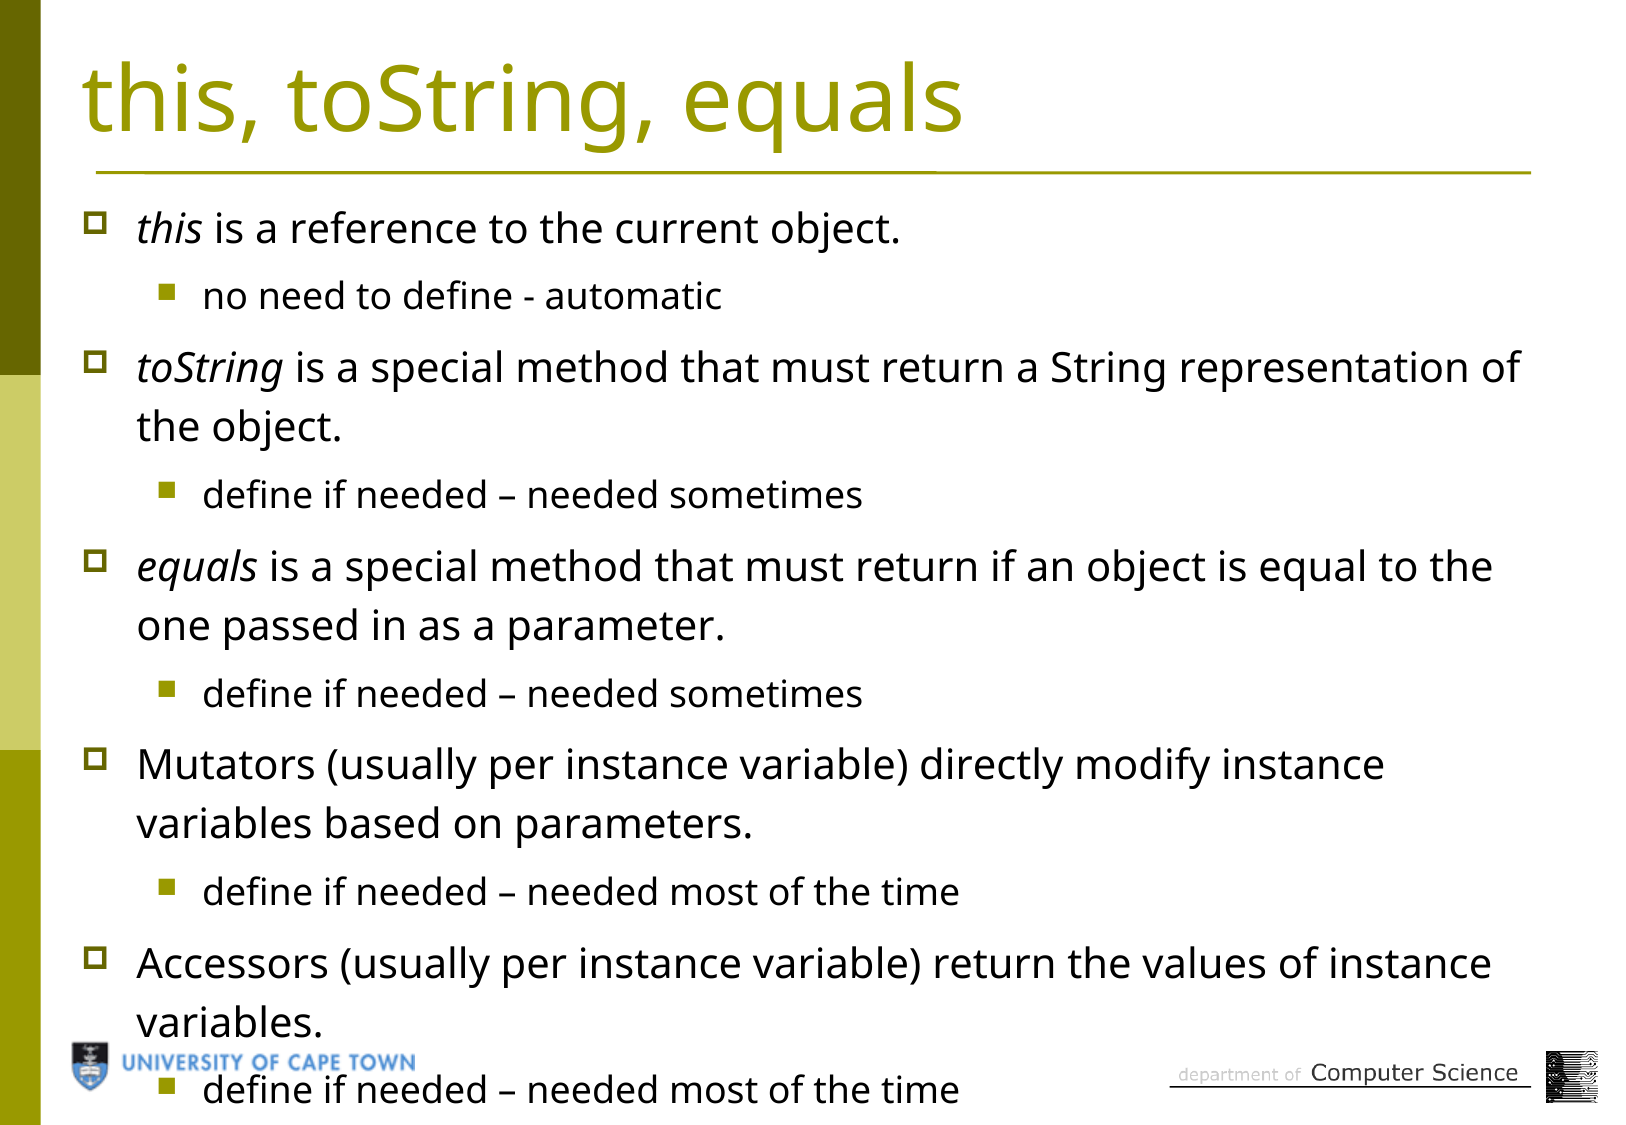

# this, toString, equals
this is a reference to the current object.
no need to define - automatic
toString is a special method that must return a String representation of the object.
define if needed – needed sometimes
equals is a special method that must return if an object is equal to the one passed in as a parameter.
define if needed – needed sometimes
Mutators (usually per instance variable) directly modify instance variables based on parameters.
define if needed – needed most of the time
Accessors (usually per instance variable) return the values of instance variables.
define if needed – needed most of the time